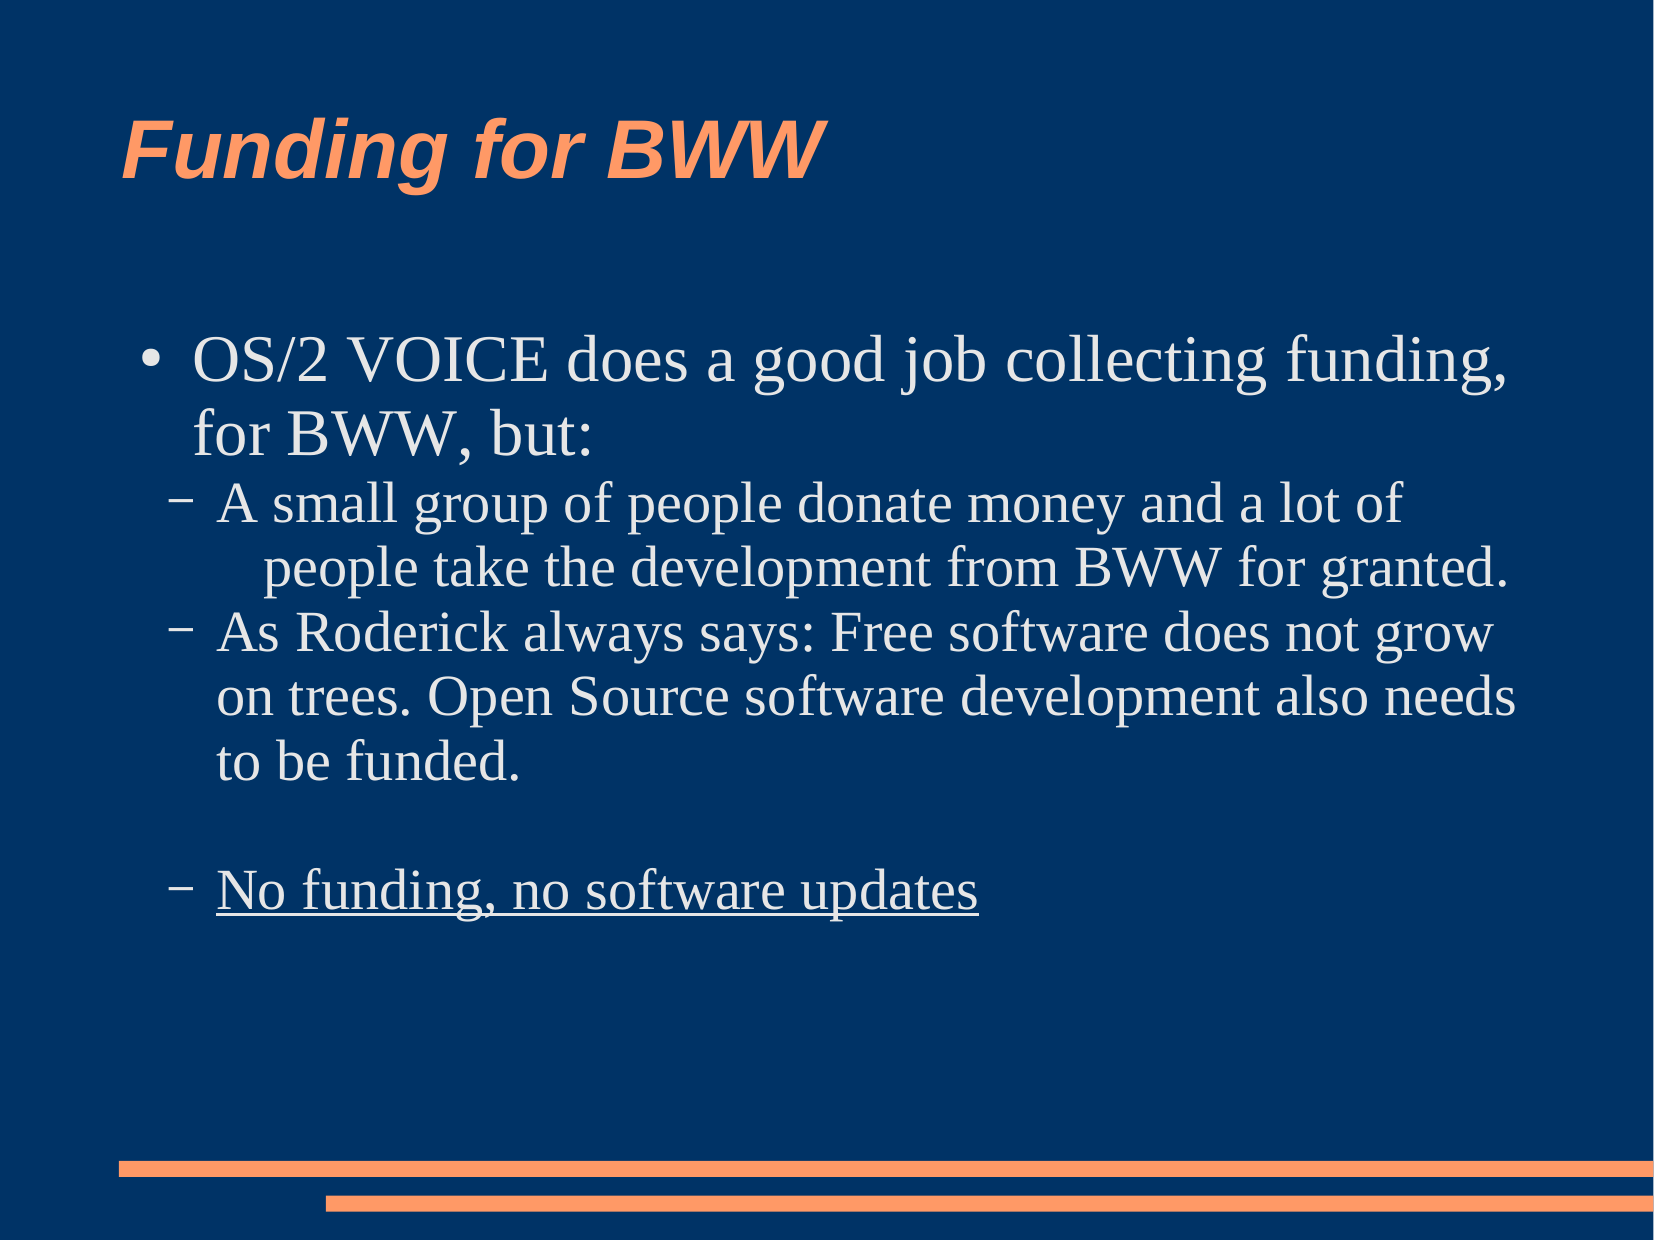

# Funding for BWW
OS/2 VOICE does a good job collecting funding, for BWW, but:
A small group of people donate money and a lot of people take the development from BWW for granted.
As Roderick always says: Free software does not grow
on trees. Open Source software development also needs
to be funded.
No funding, no software updates